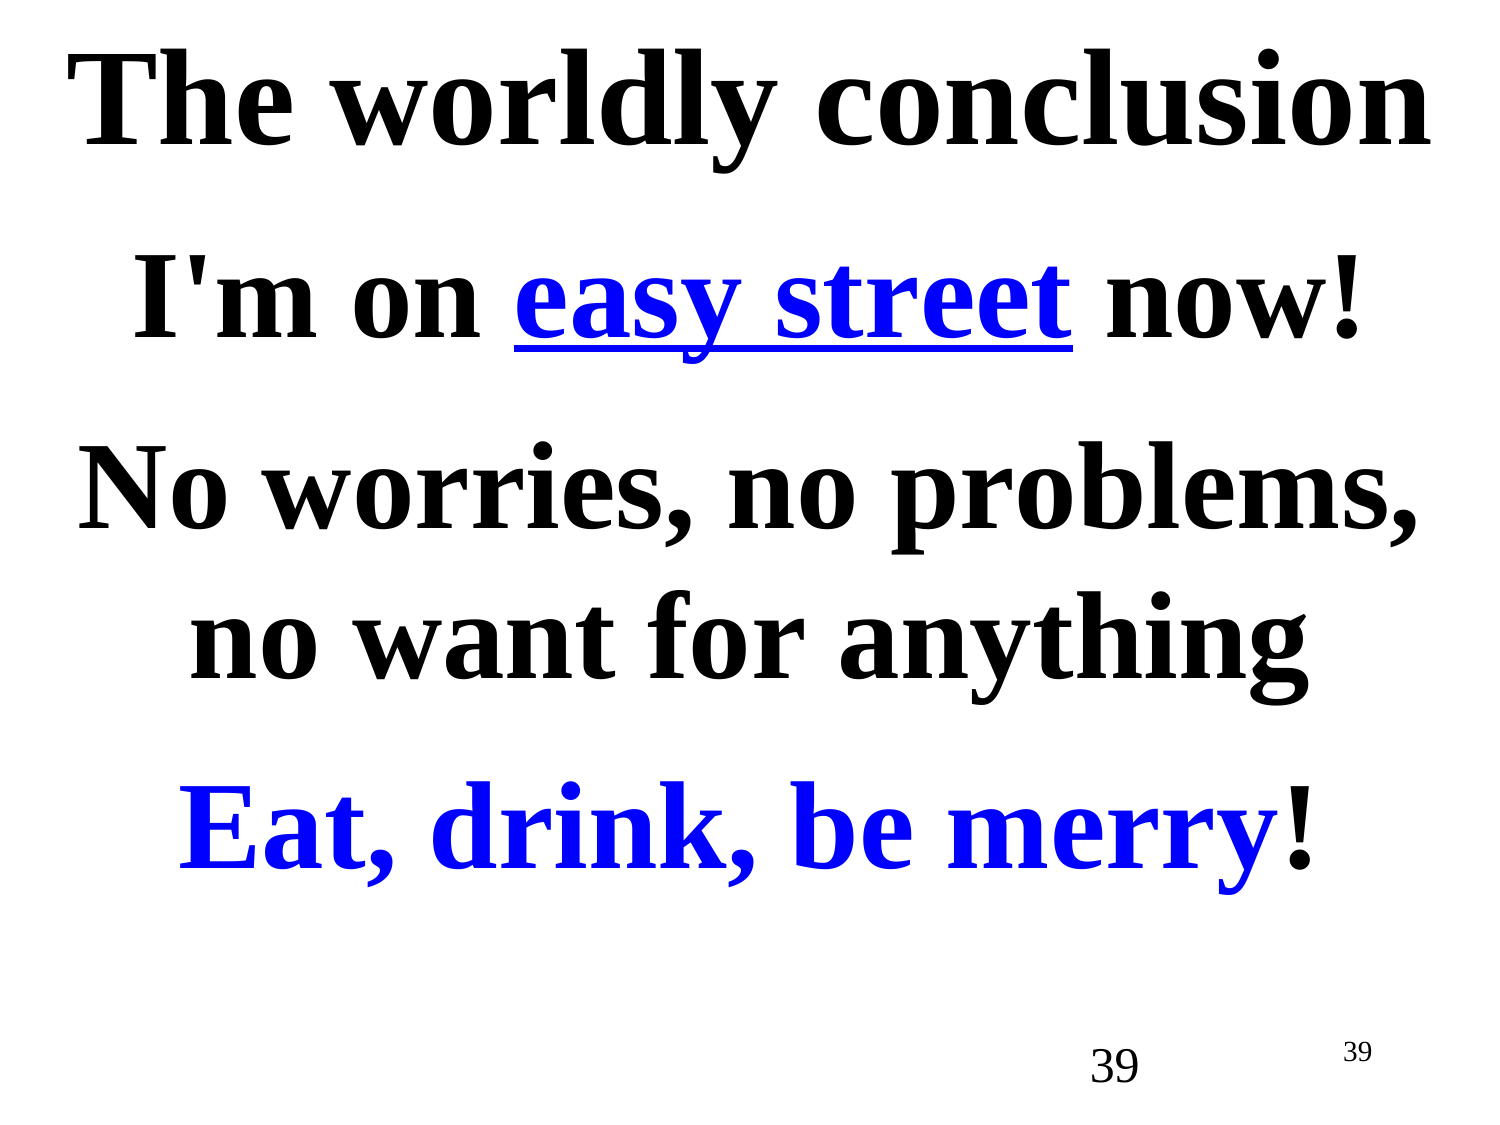

The worldly conclusion
I'm on easy street now!
No worries, no problems, no want for anything
Eat, drink, be merry!
39